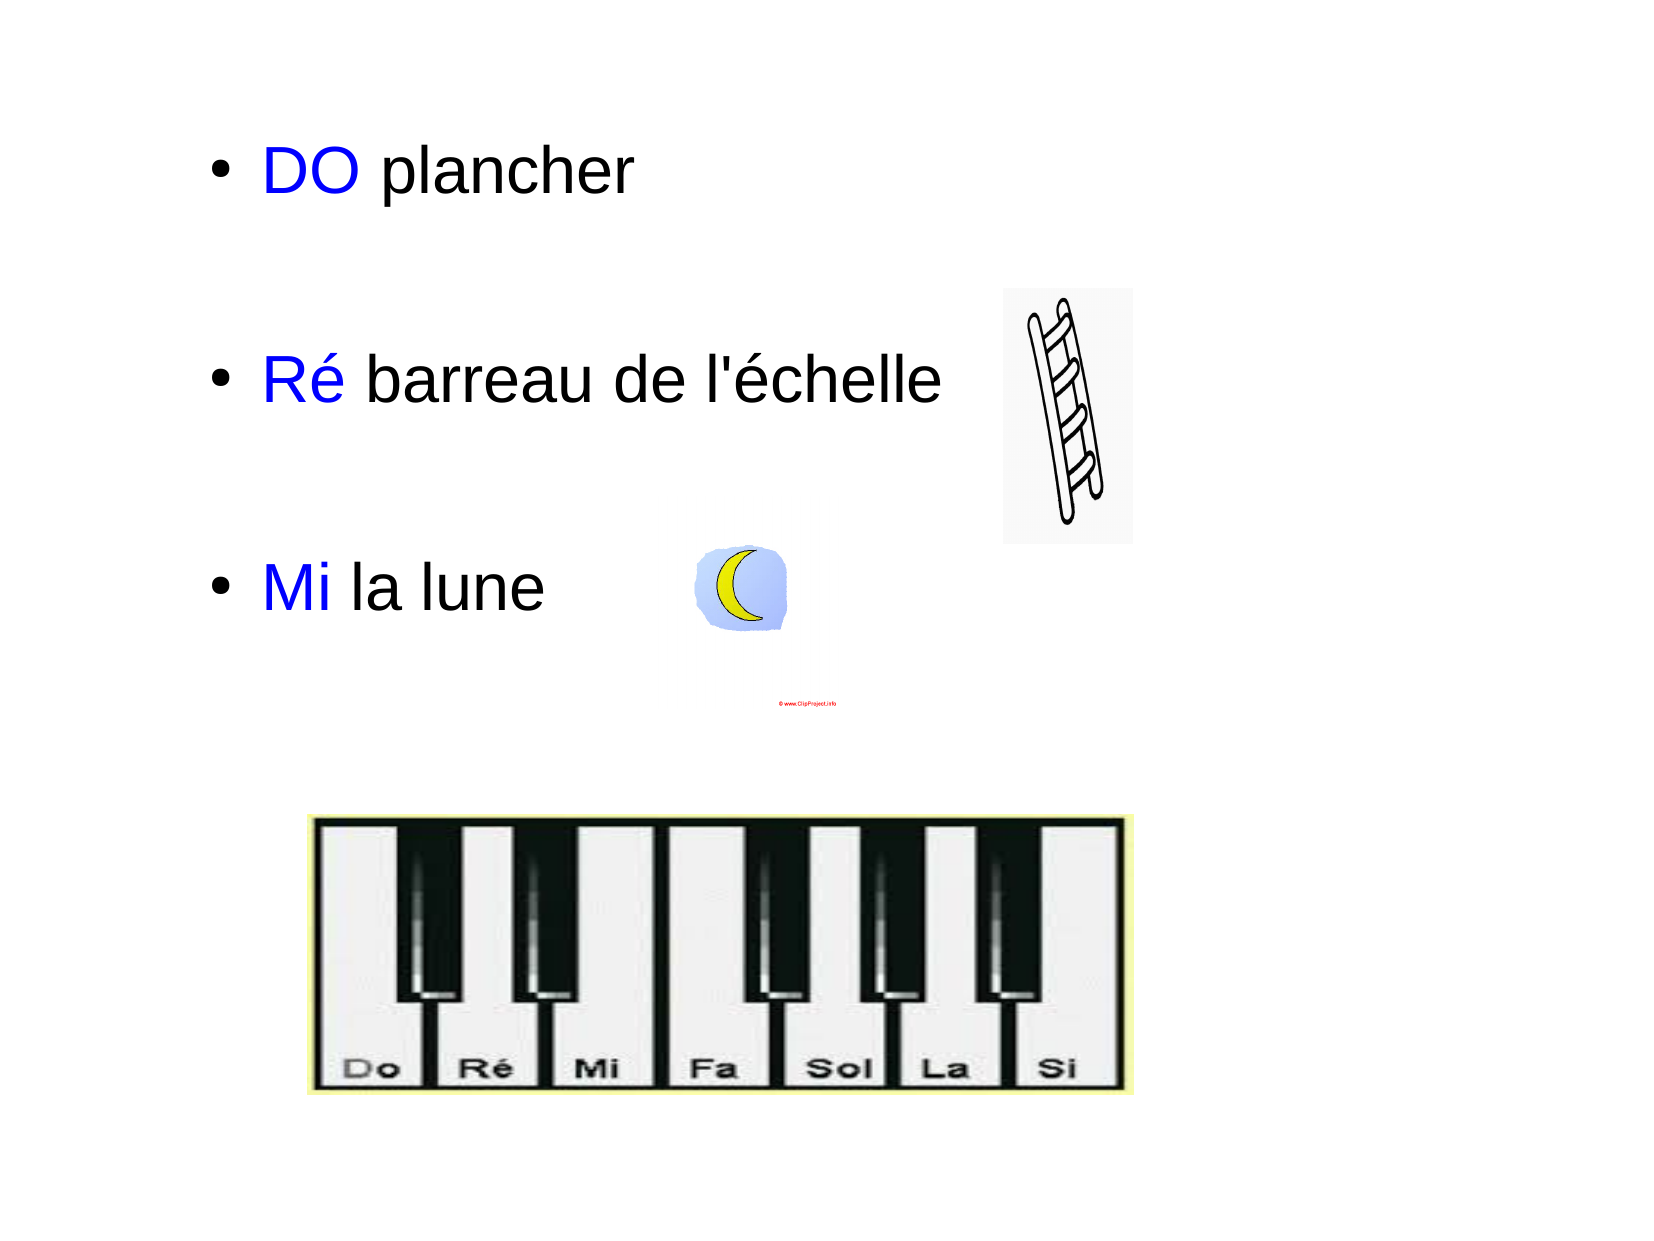

#
DO plancher
Ré barreau de l'échelle
Mi la lune